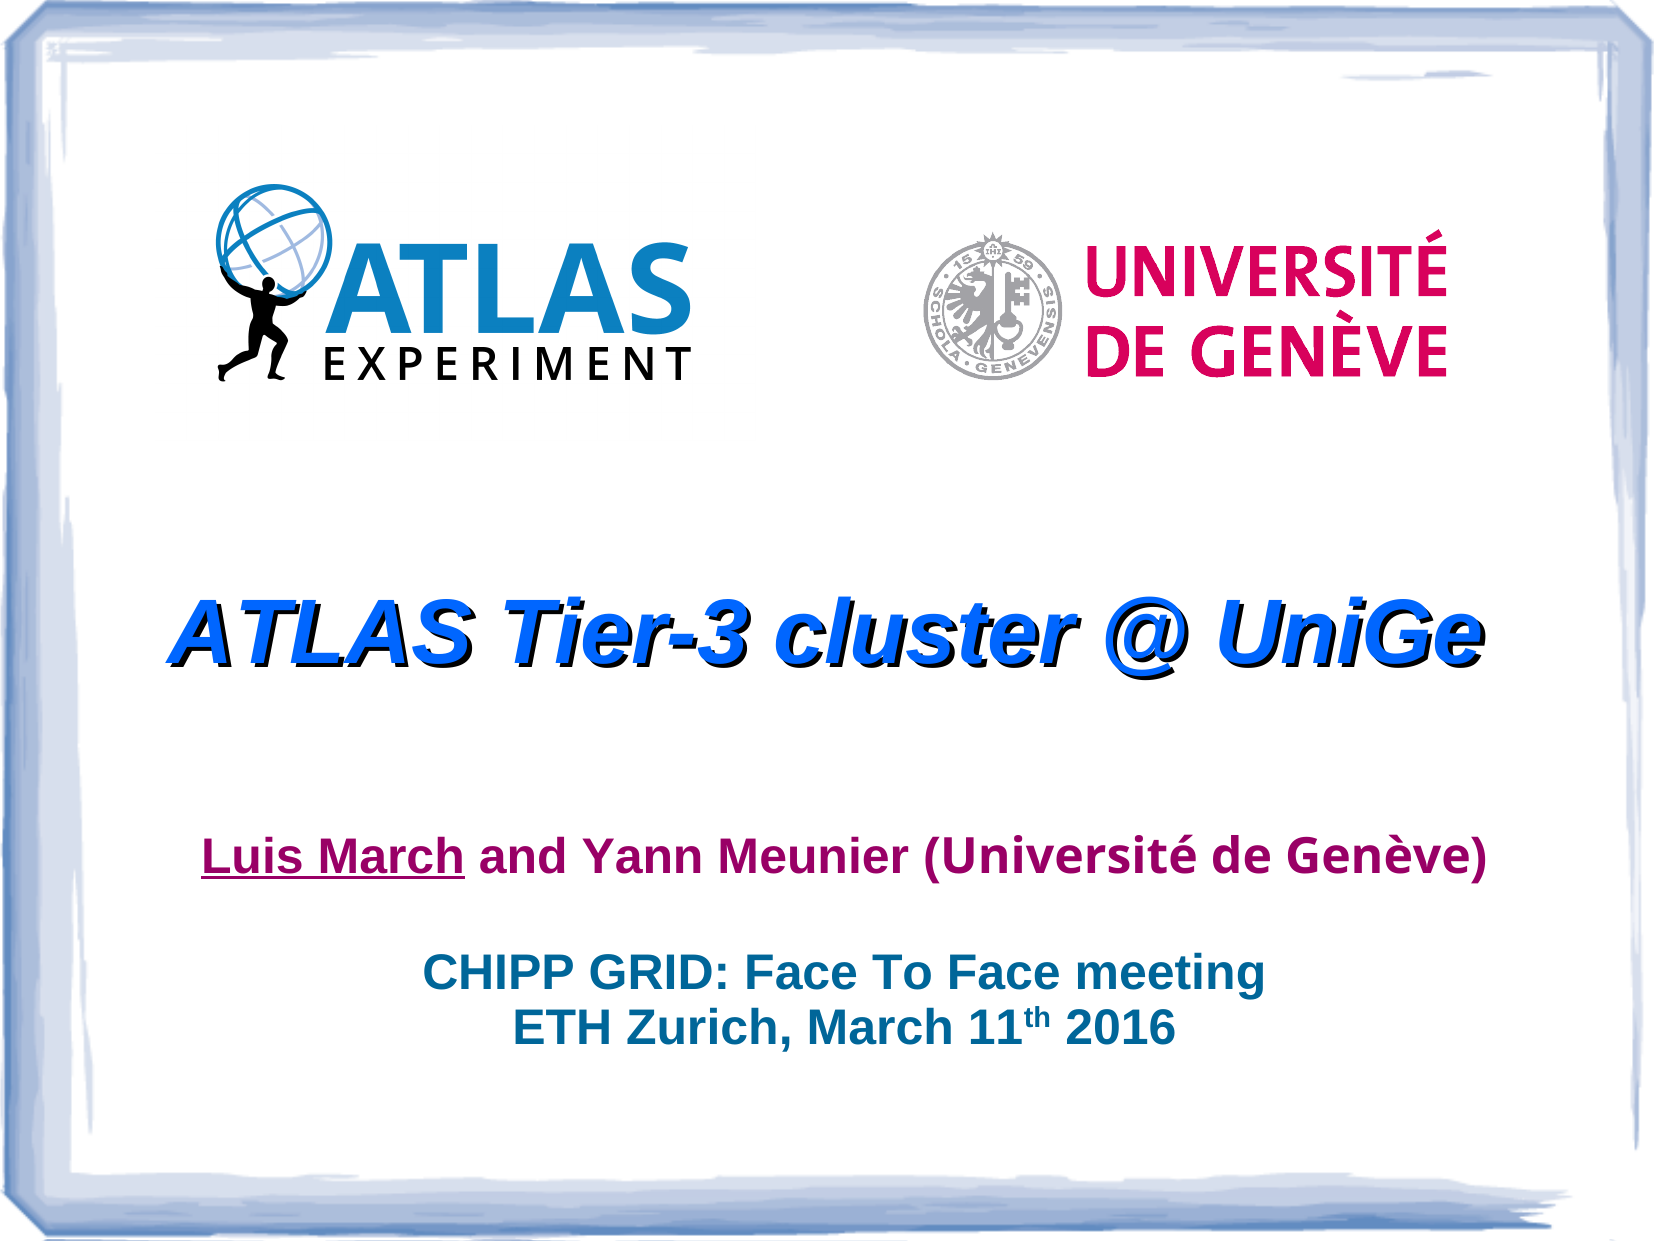

# ATLAS Tier-3 cluster @ UniGe
Luis March and Yann Meunier (Université de Genève)
CHIPP GRID: Face To Face meeting
ETH Zurich, March 11th 2016